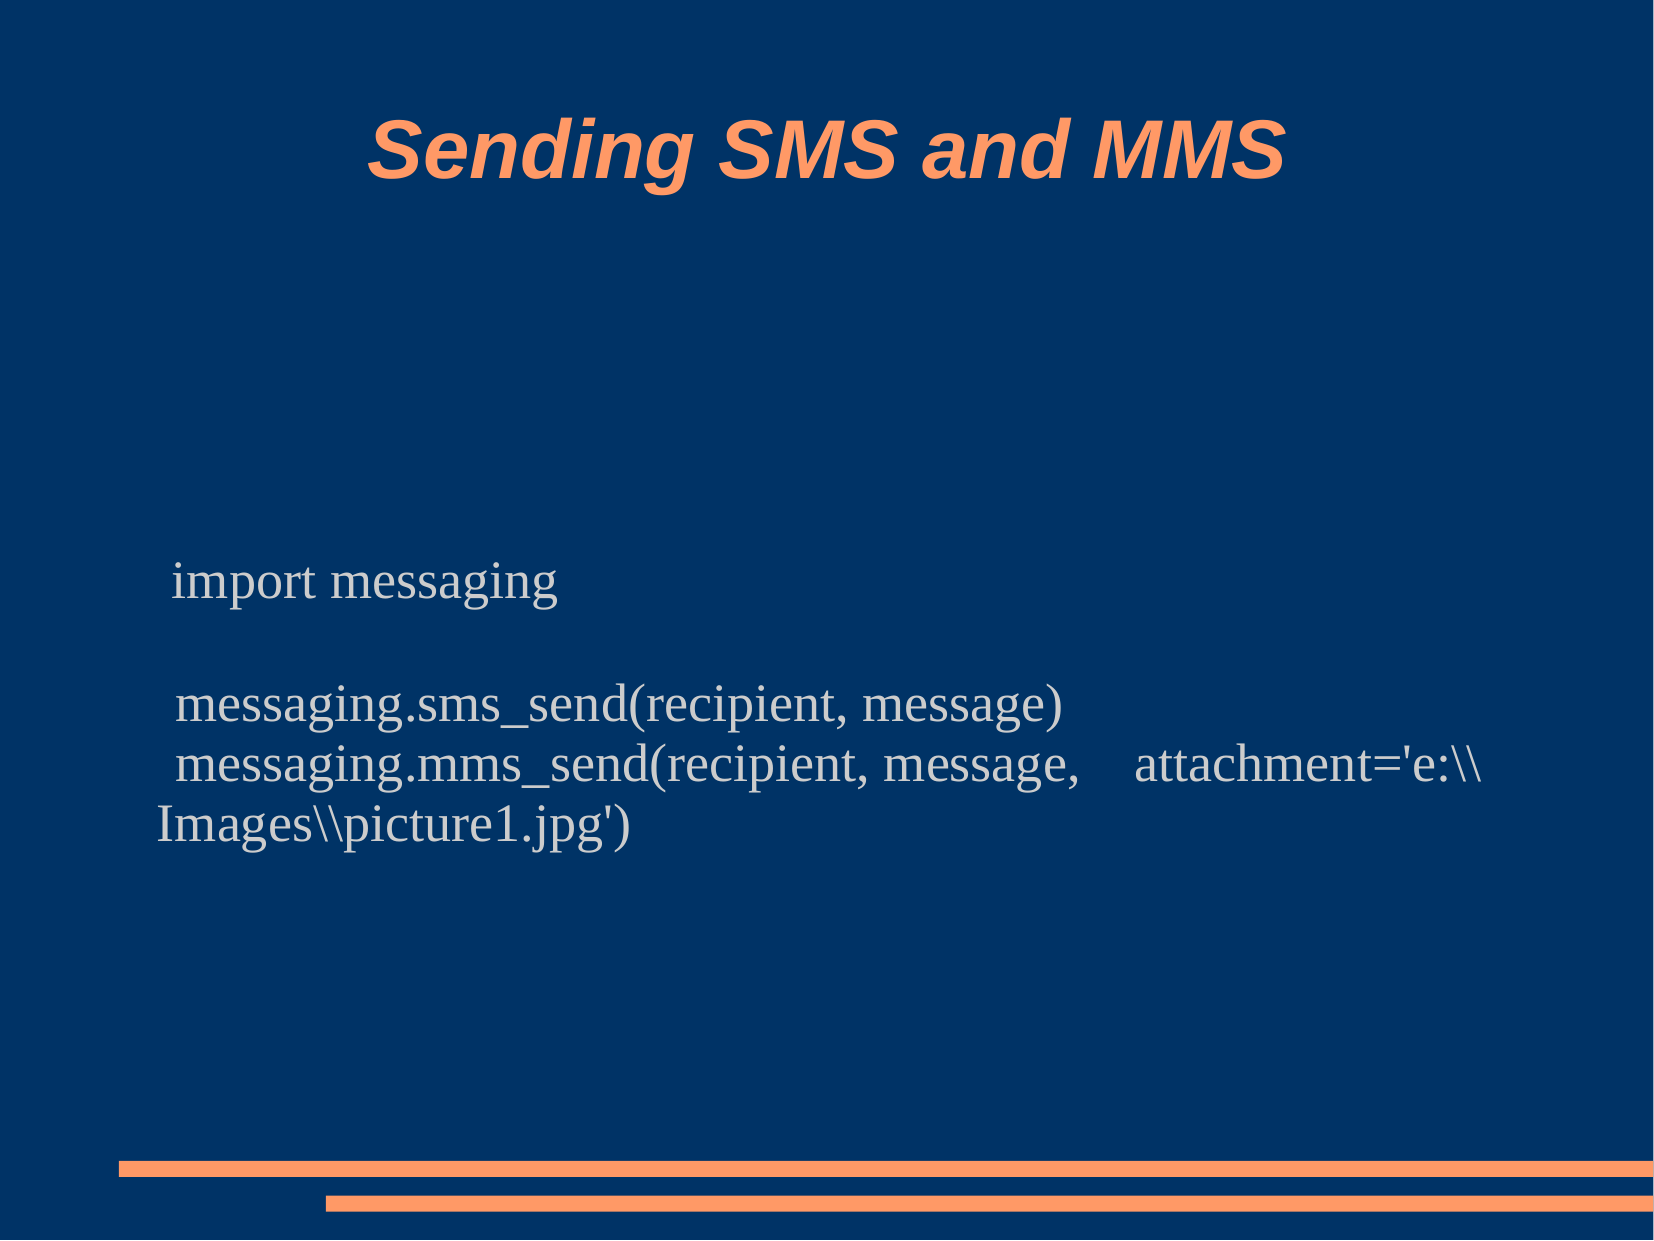

# Sending SMS and MMS
 import messaging
 messaging.sms_send(recipient, message)
 messaging.mms_send(recipient, message, attachment='e:\\Images\\picture1.jpg')